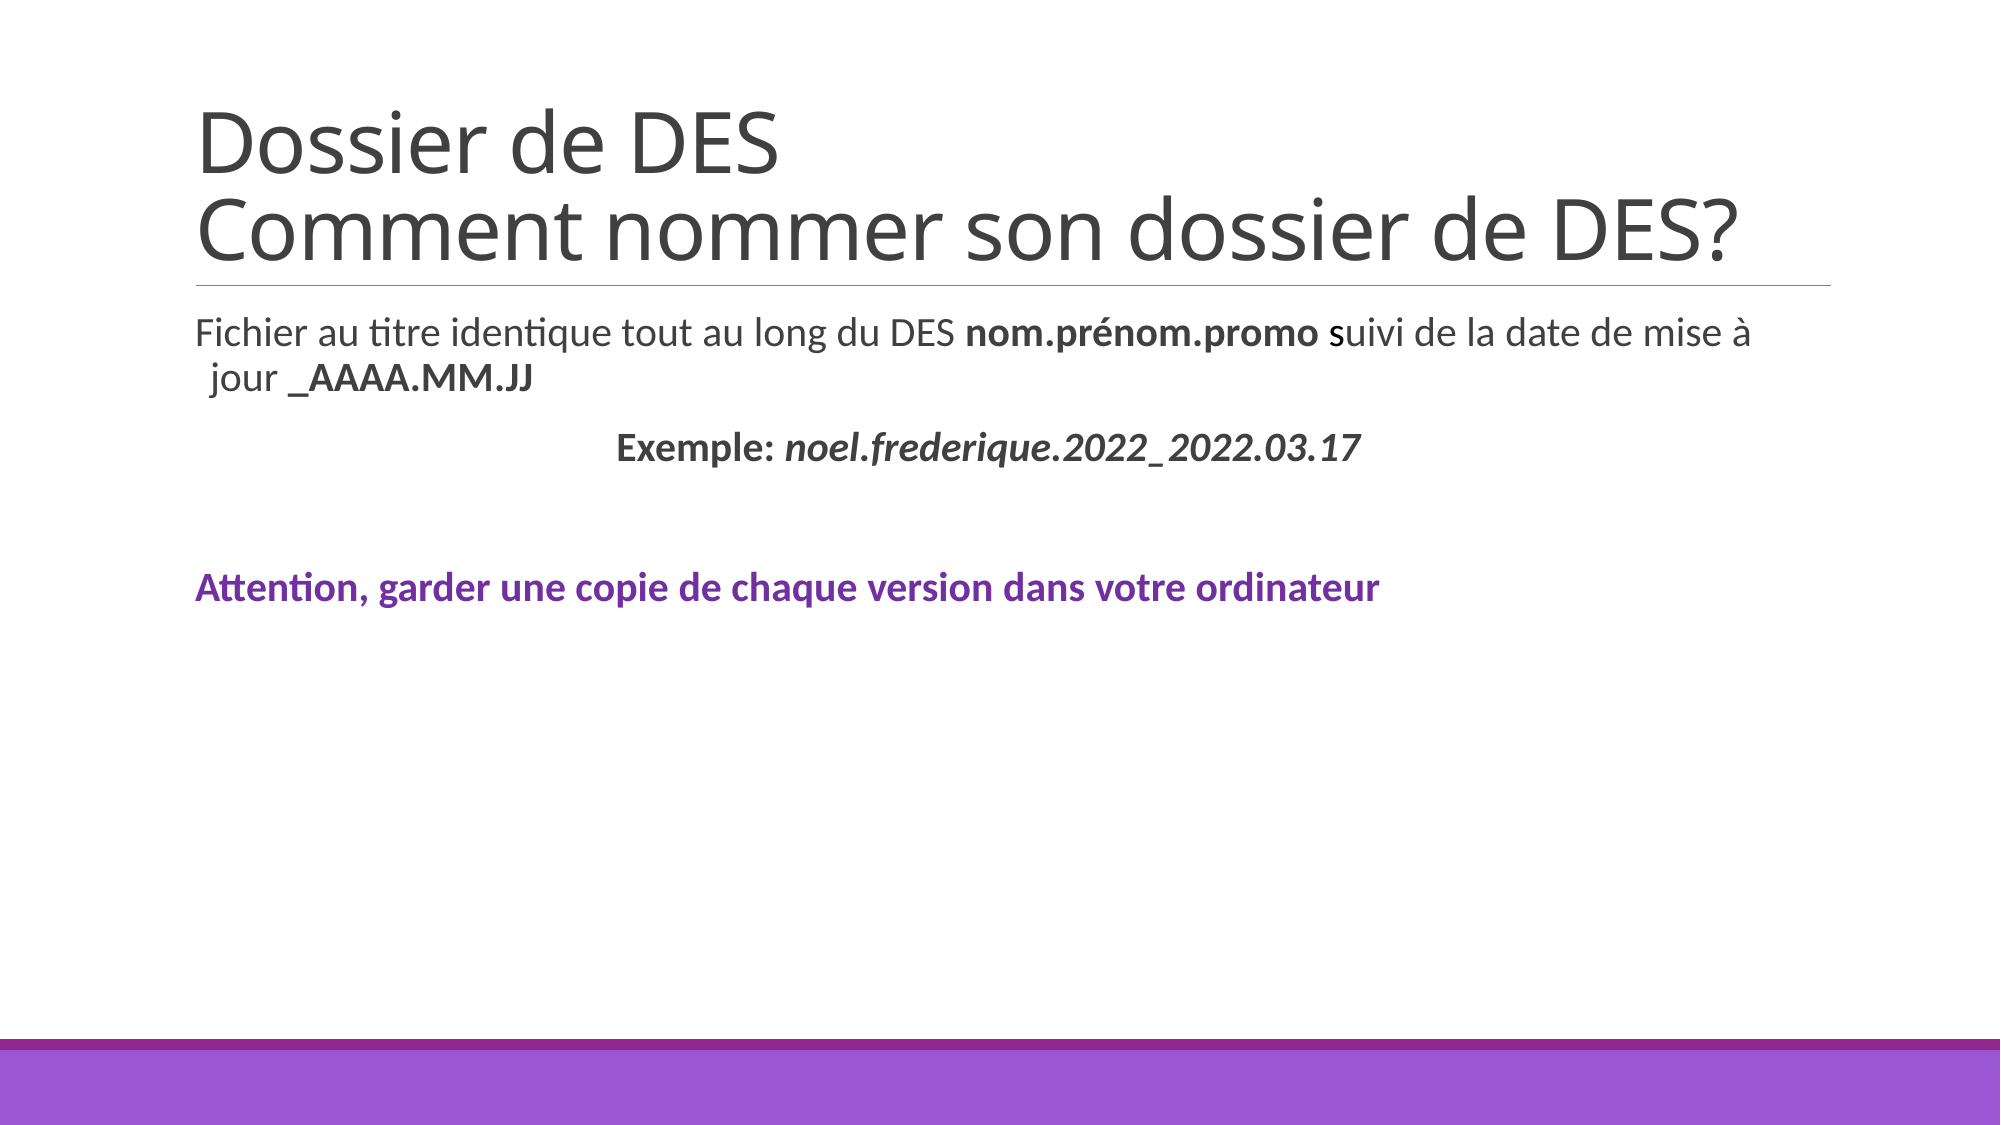

# Dossier de DES Comment nommer son dossier de DES?
Fichier au titre identique tout au long du DES nom.prénom.promo suivi de la date de mise à jour _AAAA.MM.JJ
Exemple: noel.frederique.2022_2022.03.17
Attention, garder une copie de chaque version dans votre ordinateur